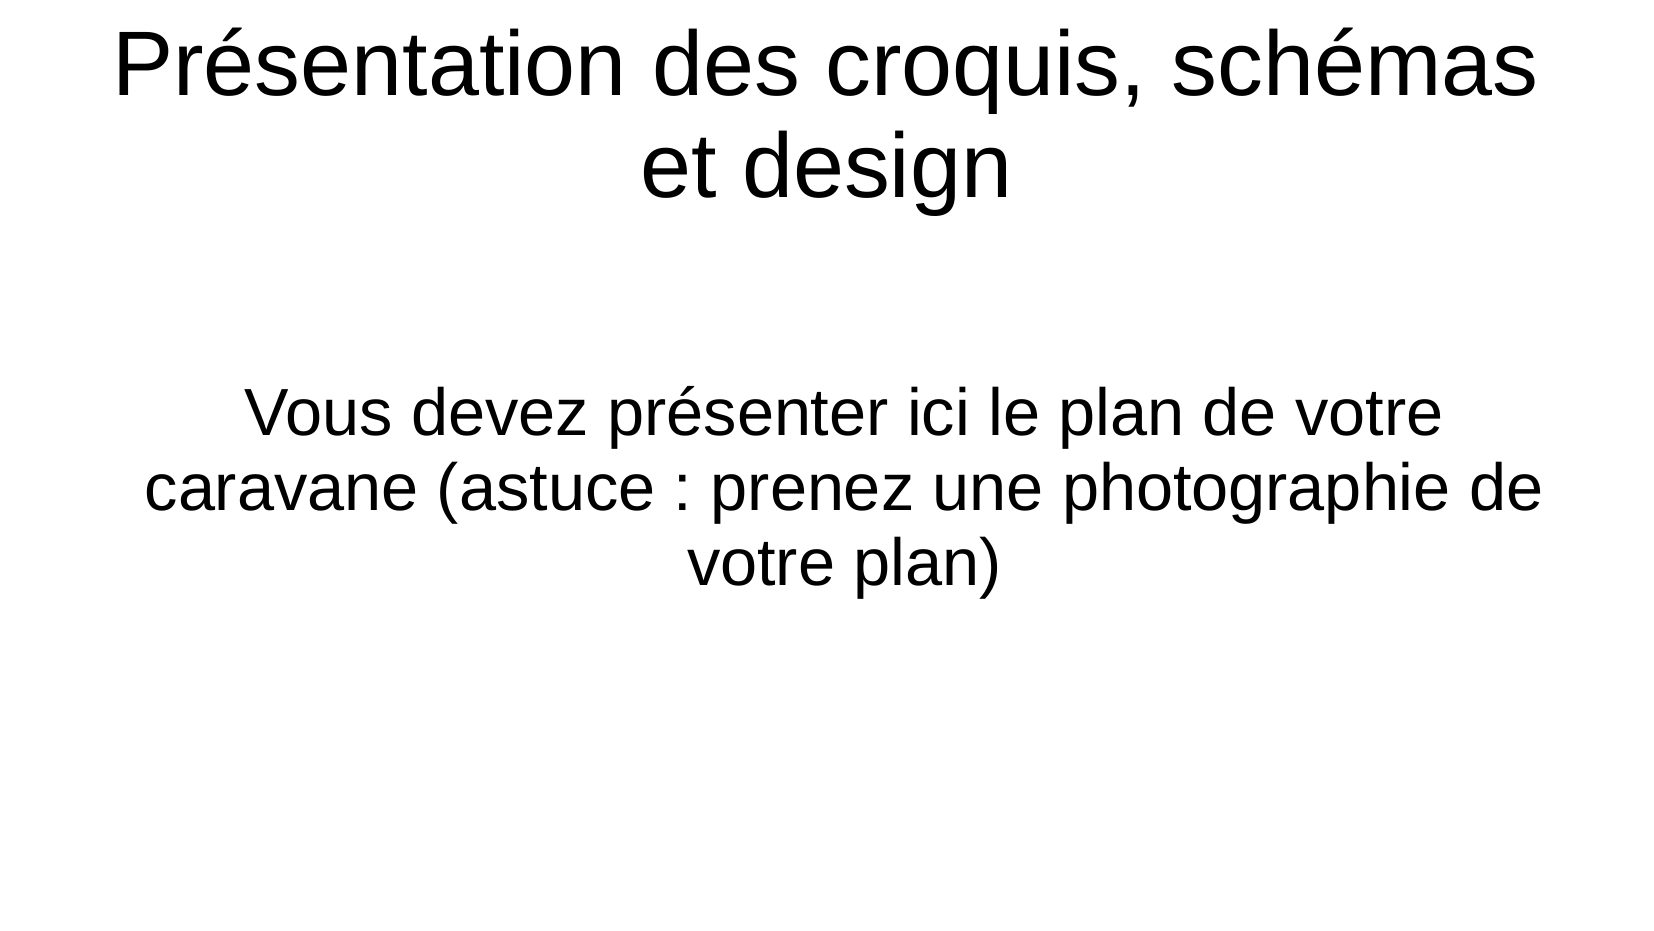

# Présentation des croquis, schémas et design
Vous devez présenter ici le plan de votre caravane (astuce : prenez une photographie de votre plan)